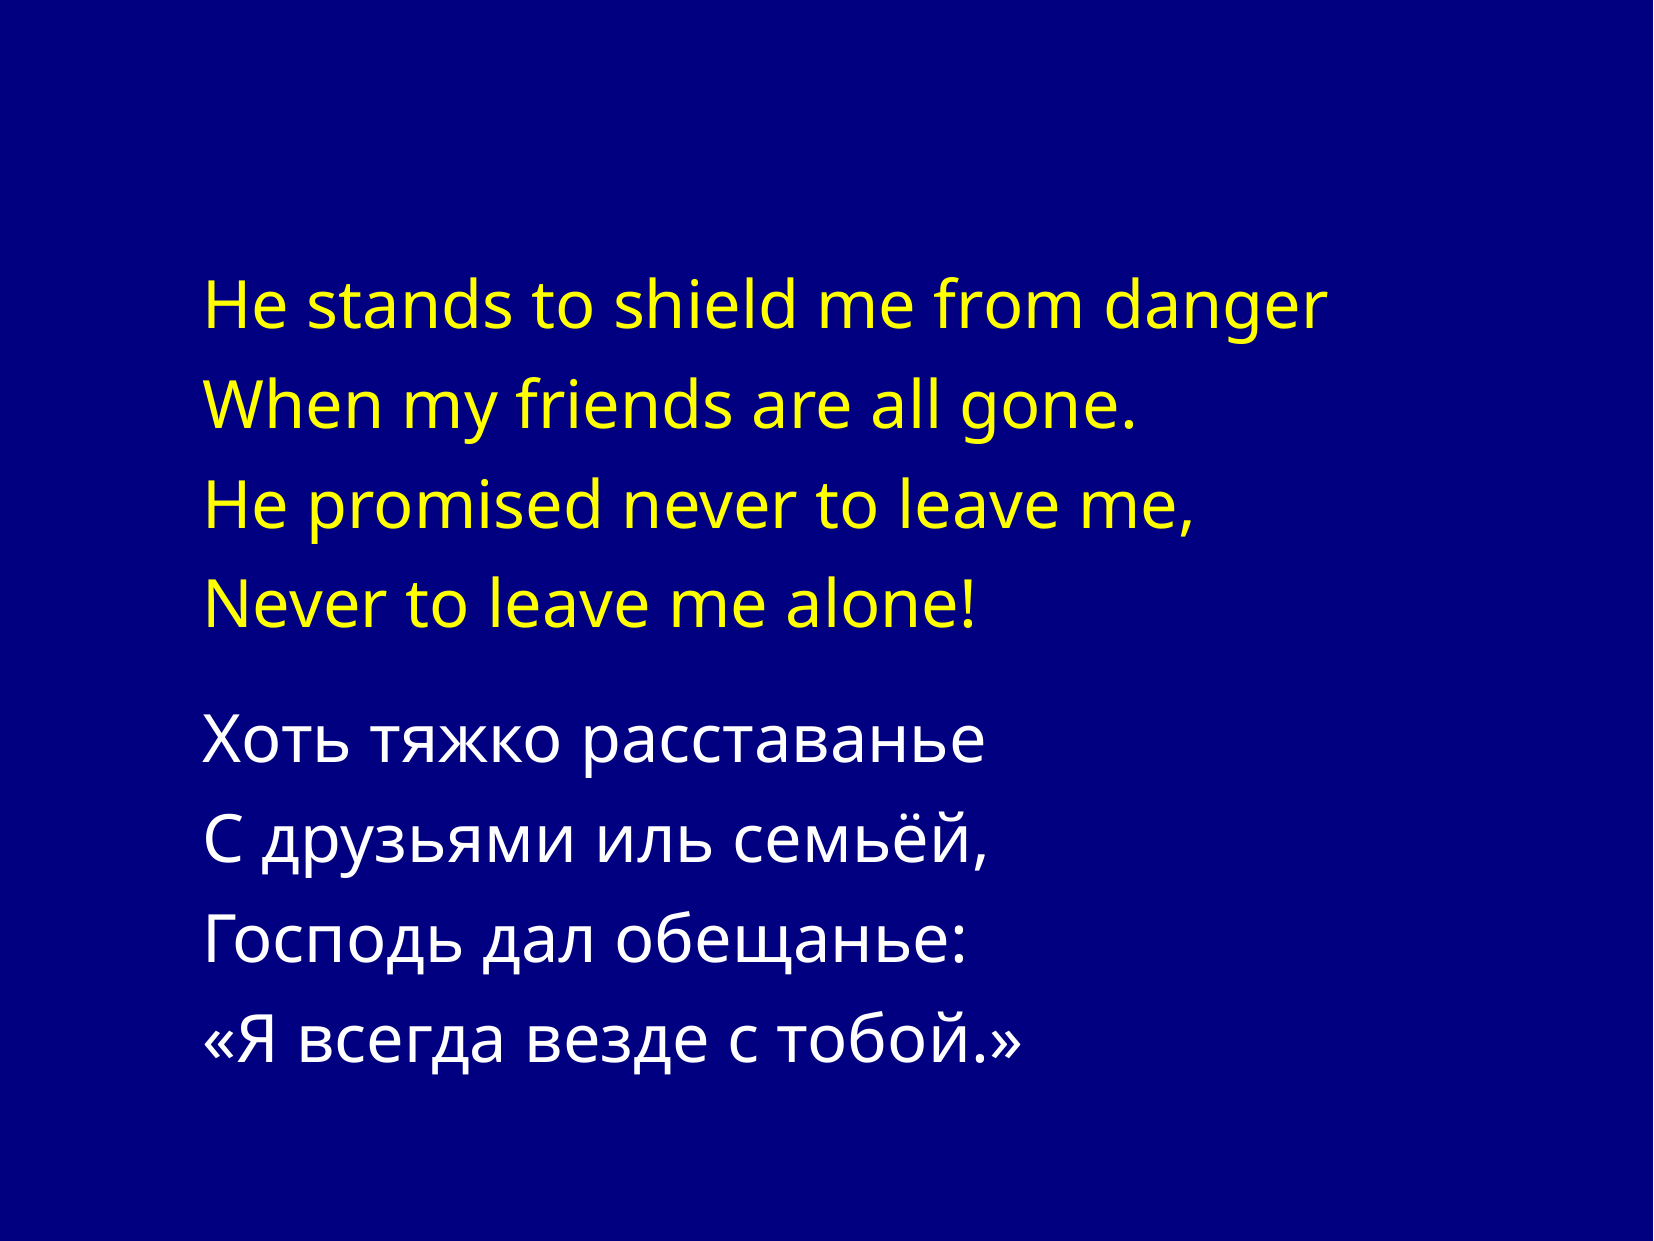

He stands to shield me from danger
	When my friends are all gone.
	He promised never to leave me,
	Never to leave me alone!
	Хоть тяжко расставанье
	С друзьями иль семьёй,
	Господь дал обещанье:
	«Я всегда везде с тобой.»